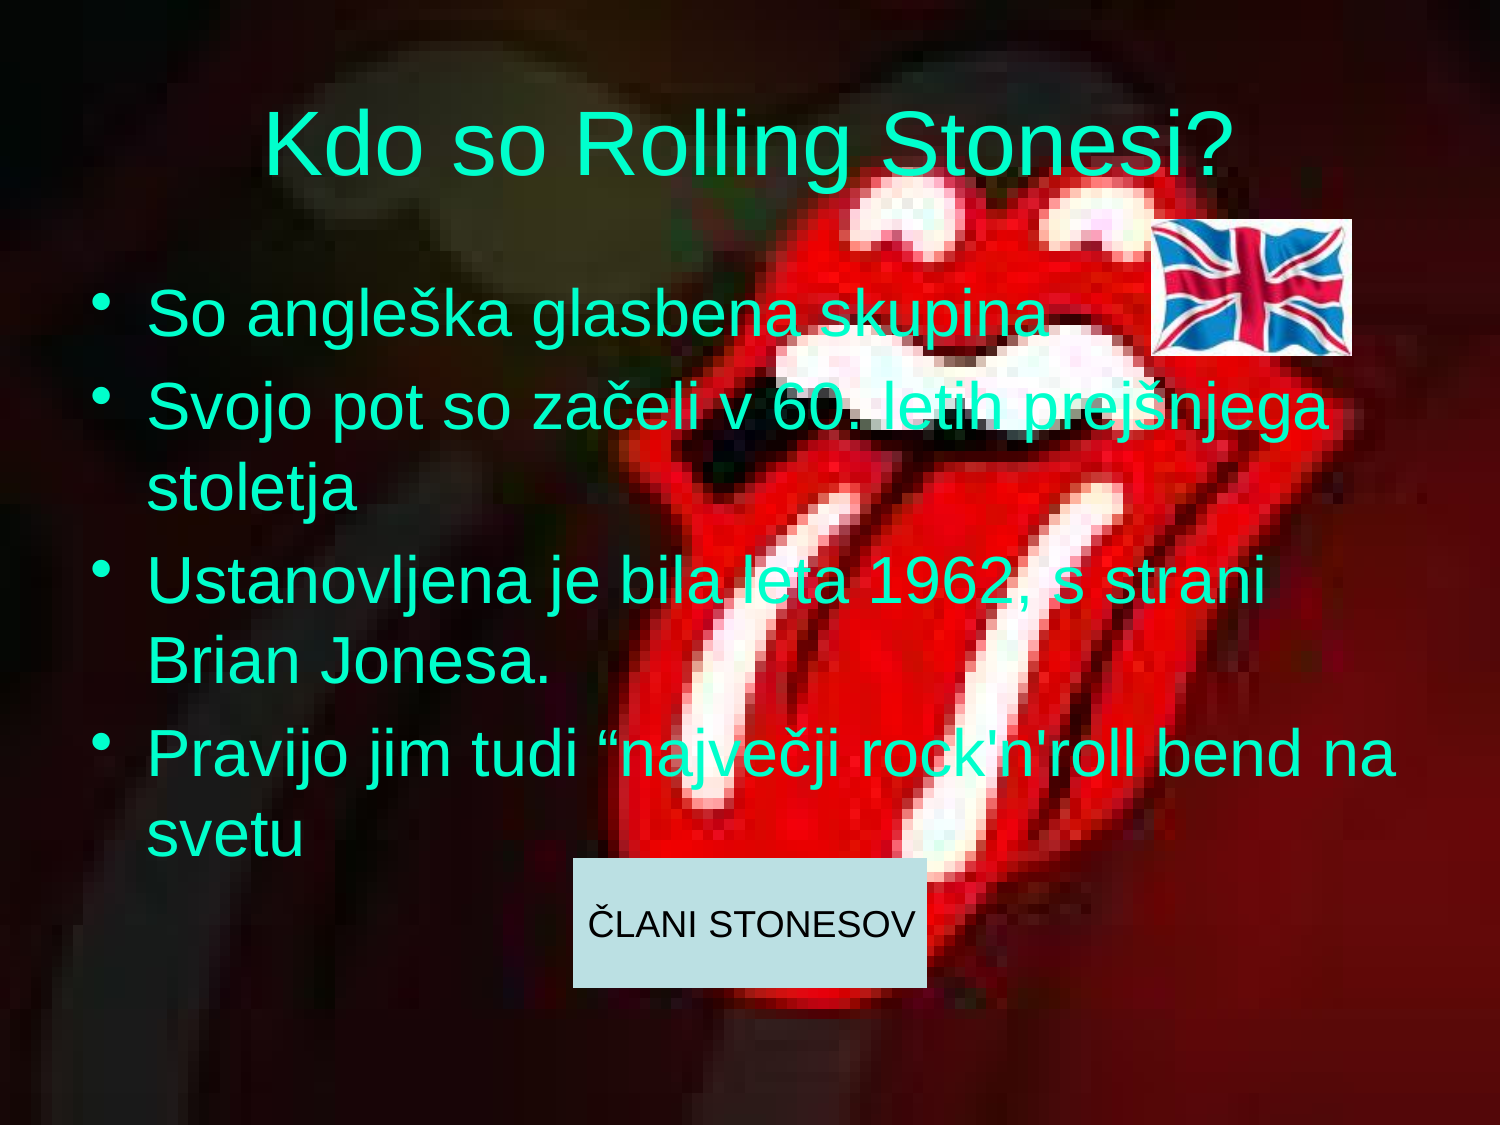

# Kdo so Rolling Stonesi?
So angleška glasbena skupina
Svojo pot so začeli v 60. letih prejšnjega stoletja
Ustanovljena je bila leta 1962, s strani Brian Jonesa.
Pravijo jim tudi “največji rock'n'roll bend na svetu
ČLANI STONESOV